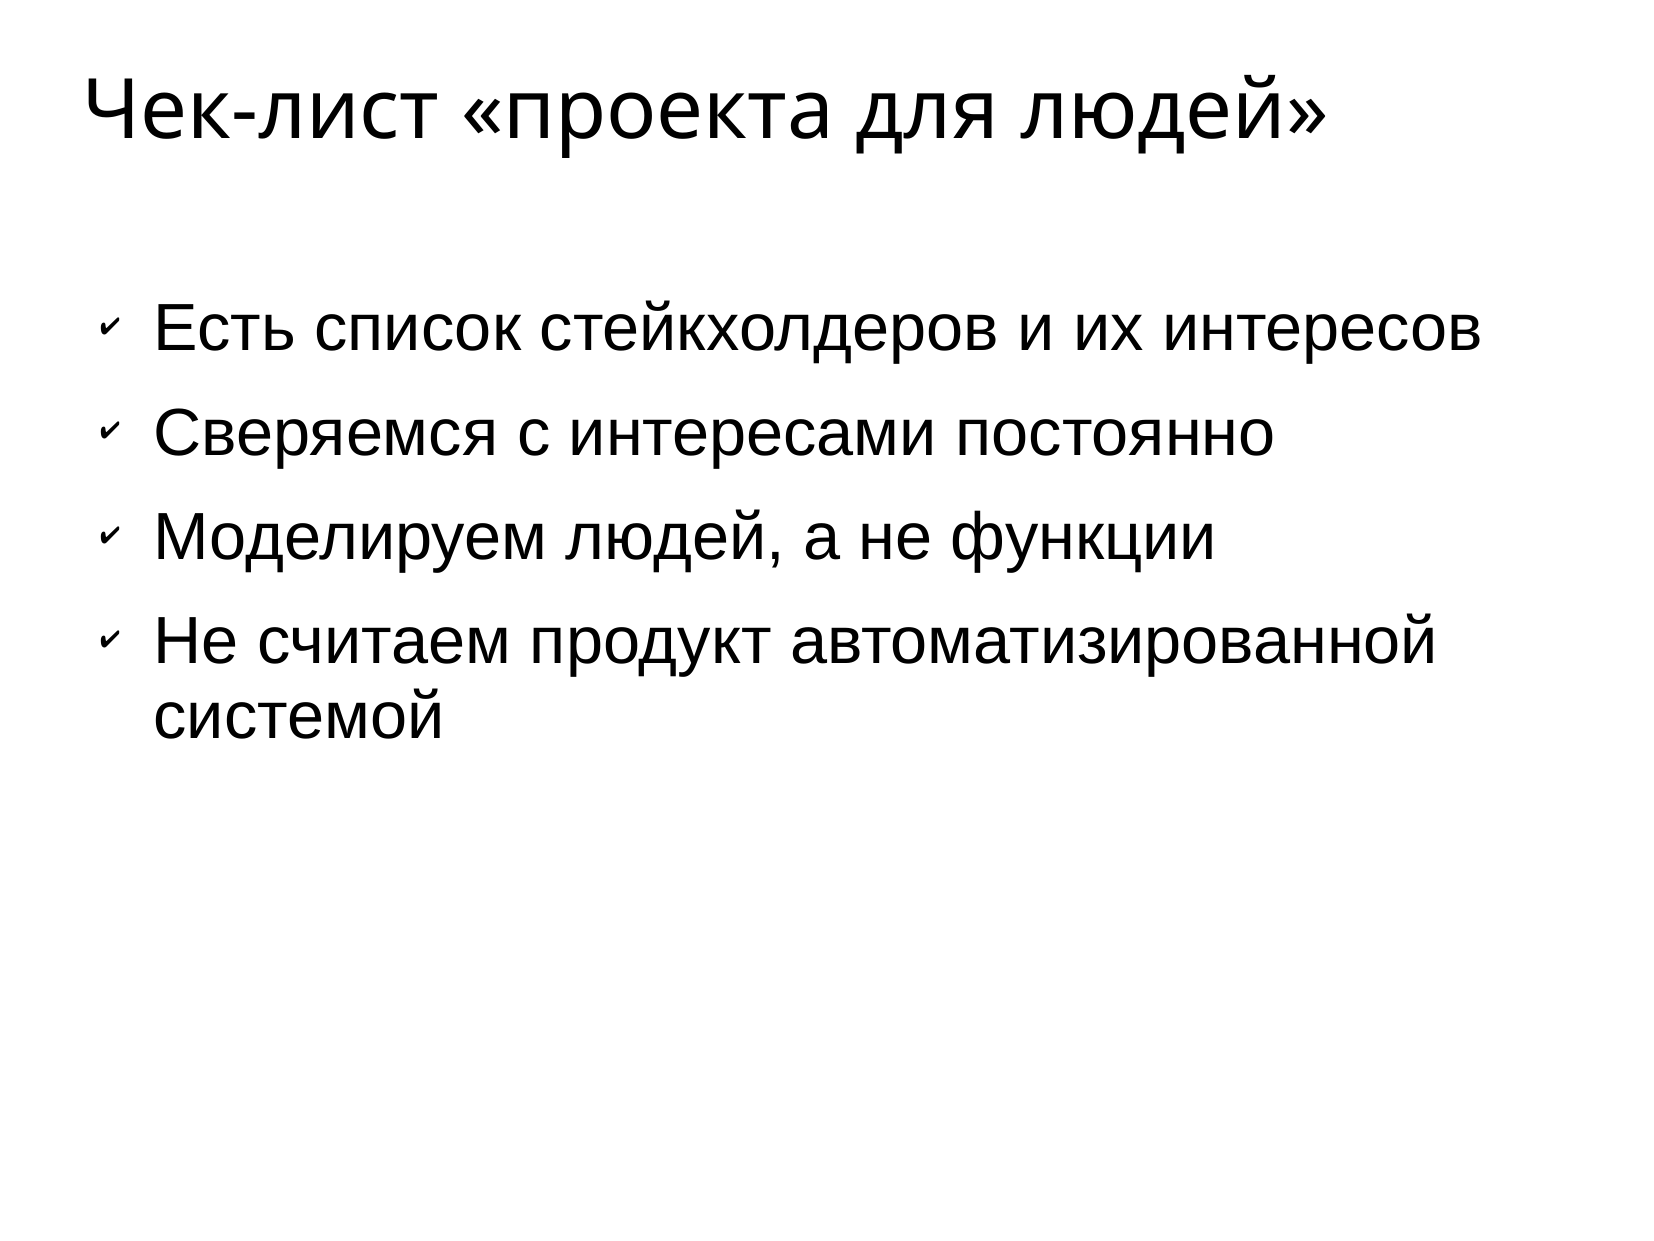

# Чек-лист «проекта для людей»
Есть список стейкхолдеров и их интересов
Сверяемся с интересами постоянно
Моделируем людей, а не функции
Не считаем продукт автоматизированной системой